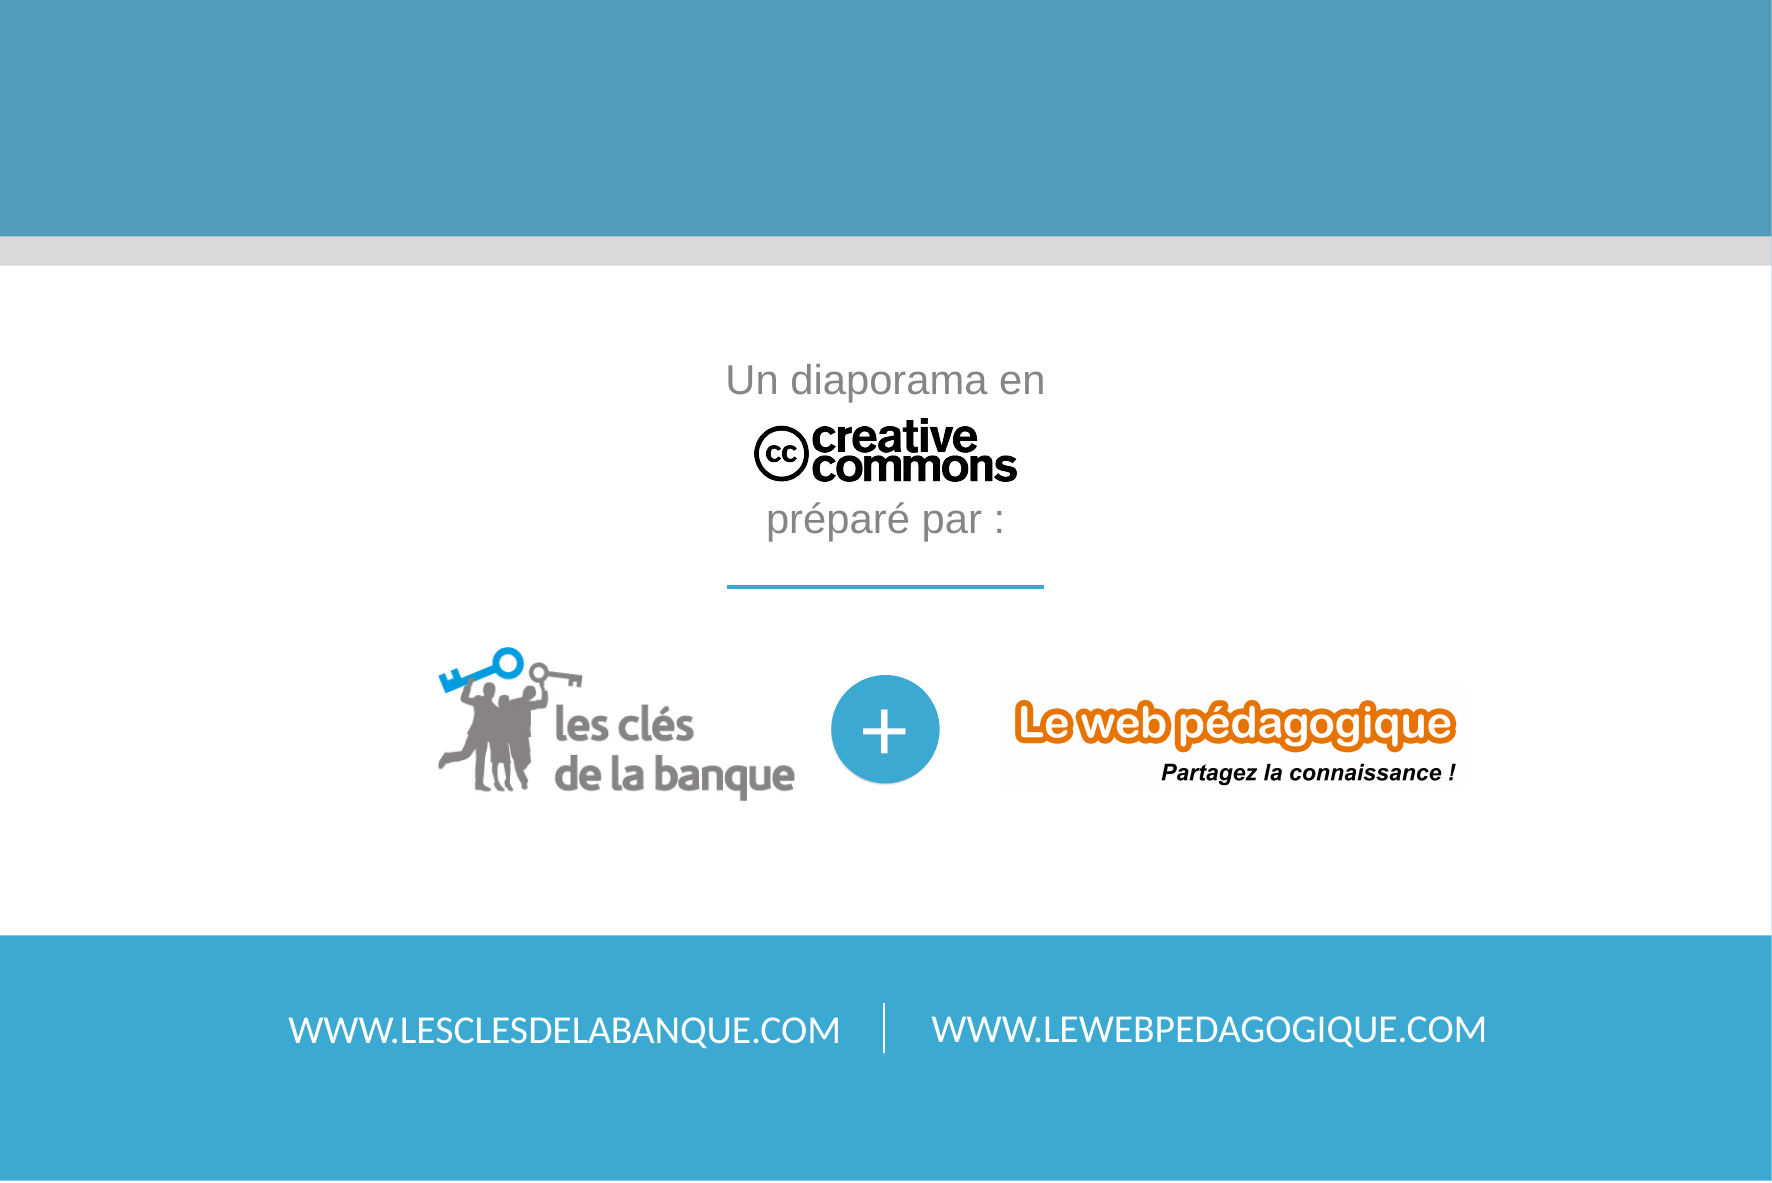

Un diaporama en
préparé par :
# WWW.LEWEBPEDAGOGIQUE.COM
WWW.LESCLESDELABANQUE.COM